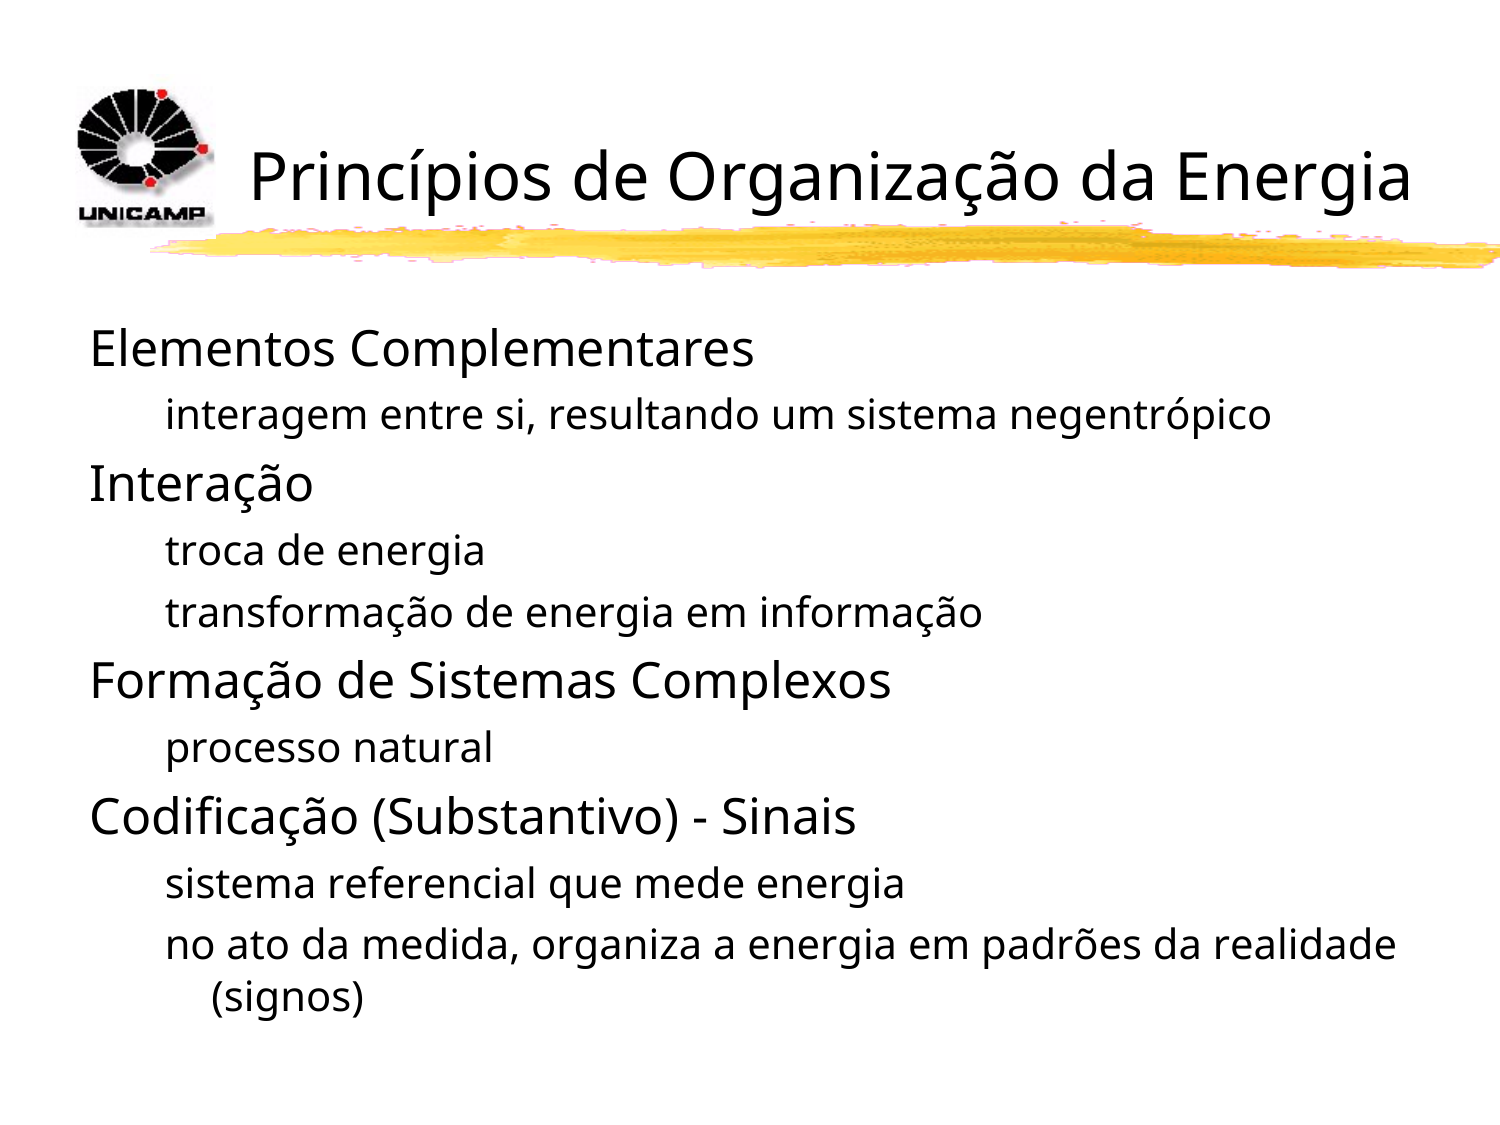

# Princípios de Organização da Energia
Elementos Complementares
interagem entre si, resultando um sistema negentrópico
Interação
troca de energia
transformação de energia em informação
Formação de Sistemas Complexos
processo natural
Codificação (Substantivo) - Sinais
sistema referencial que mede energia
no ato da medida, organiza a energia em padrões da realidade (signos)